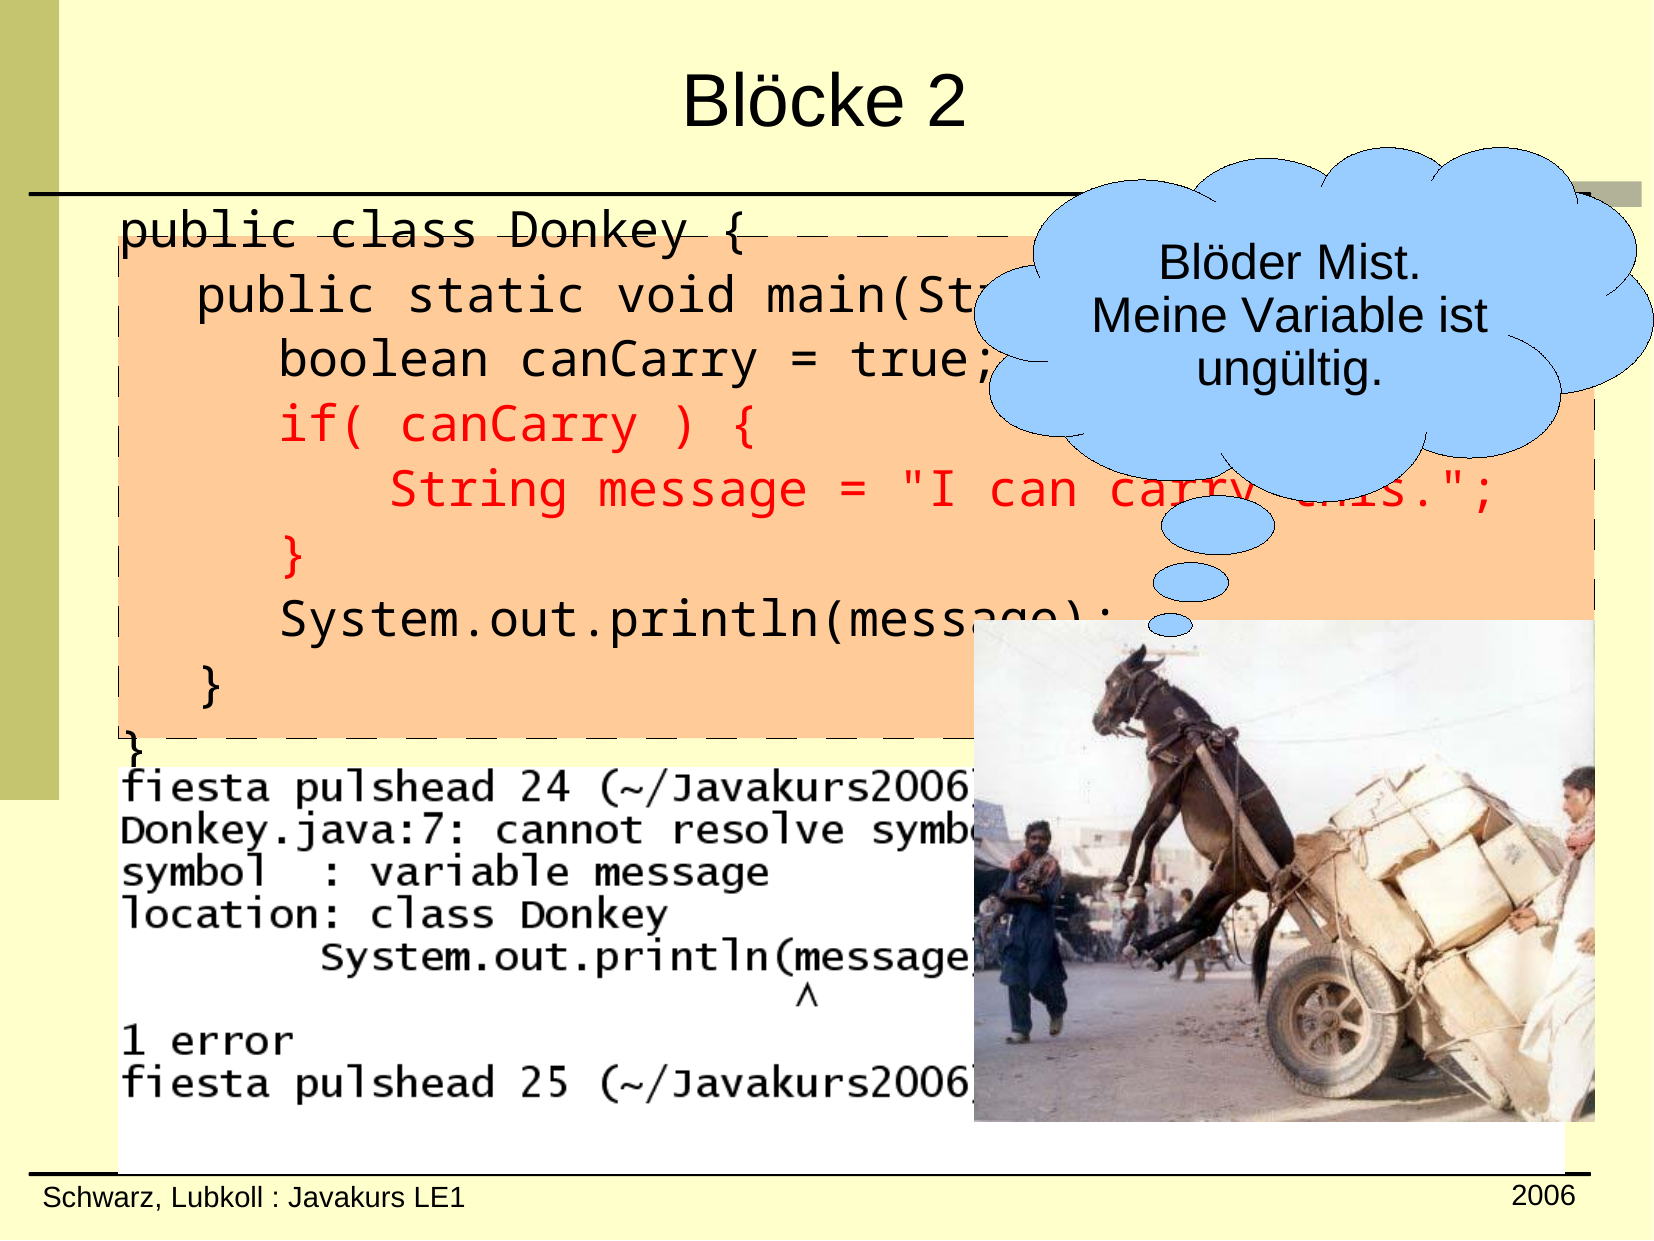

# Blöcke 2
Blöder Mist.
Meine Variable ist
ungültig.
public class Donkey {
public static void main(String[] arguments){
boolean canCarry = true;
if( canCarry ) {
		String message = "I can carry this.";
}
System.out.println(message);
}
}